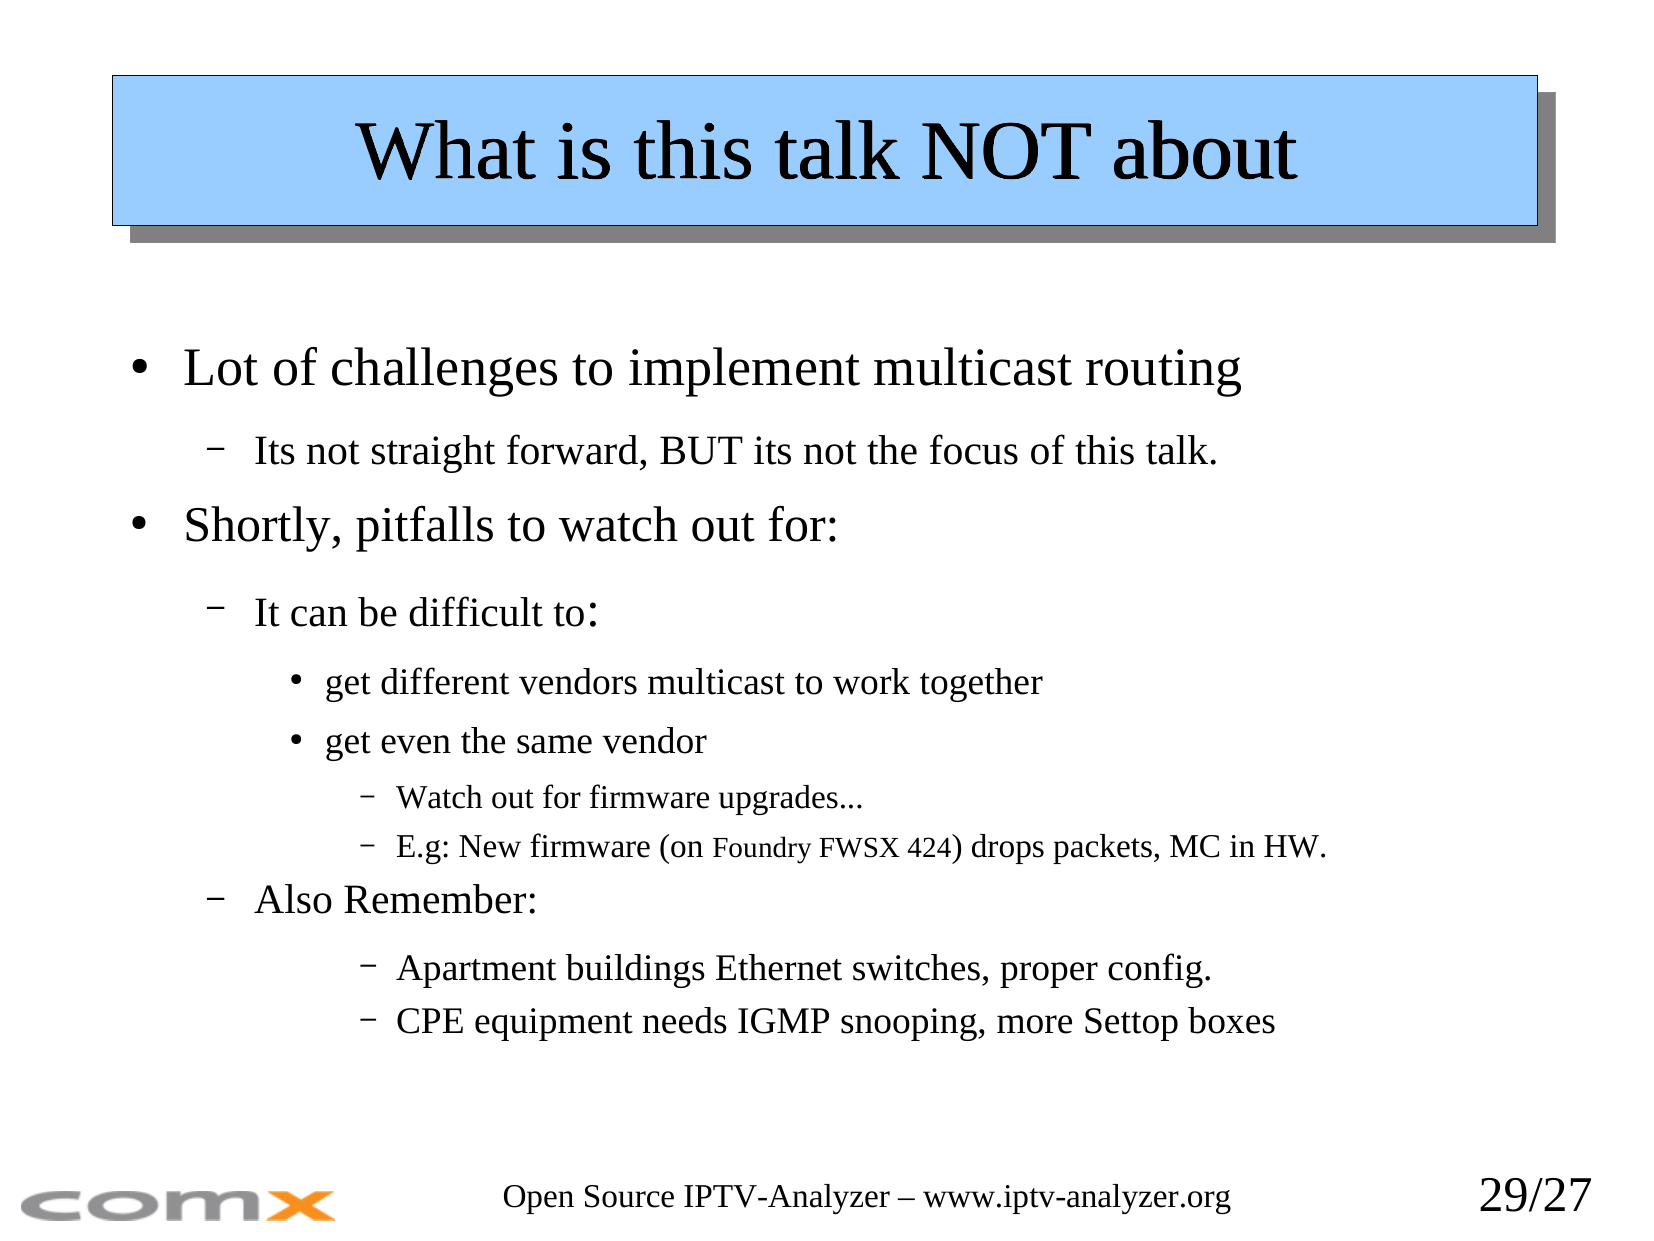

# What is this talk NOT about
Lot of challenges to implement multicast routing
Its not straight forward, BUT its not the focus of this talk.
Shortly, pitfalls to watch out for:
It can be difficult to:
get different vendors multicast to work together
get even the same vendor
Watch out for firmware upgrades...
E.g: New firmware (on Foundry FWSX 424) drops packets, MC in HW.
Also Remember:
Apartment buildings Ethernet switches, proper config.
CPE equipment needs IGMP snooping, more Settop boxes